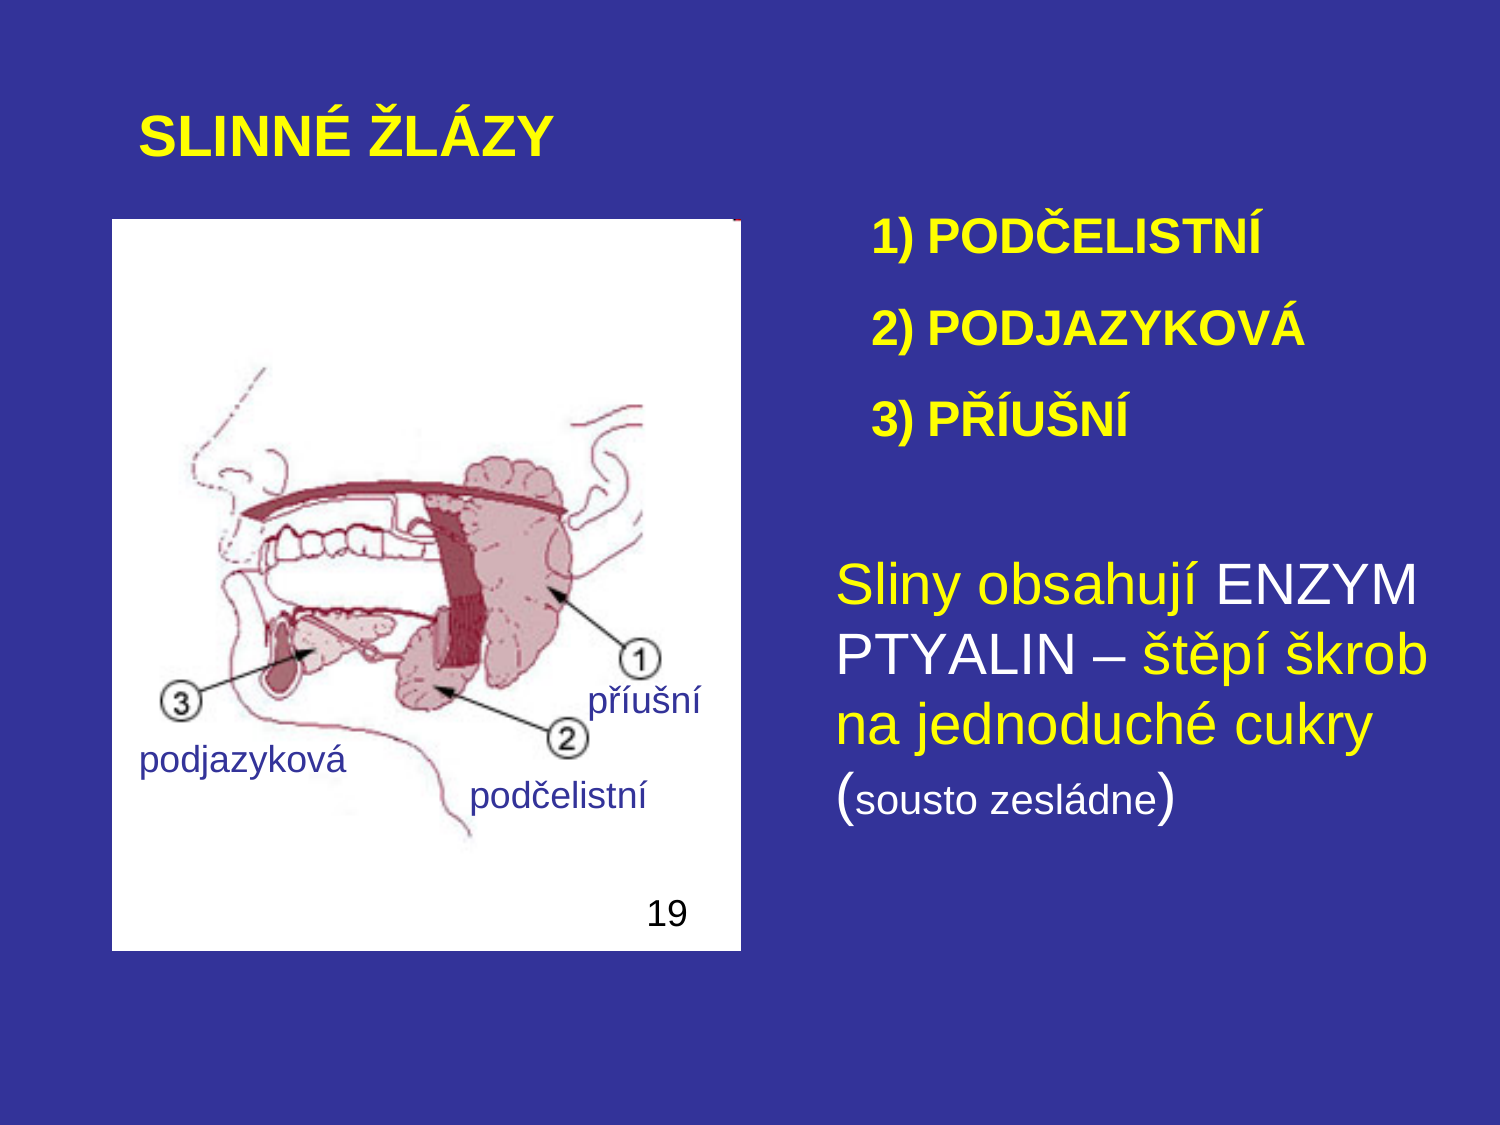

SLINNÉ ŽLÁZY
PODČELISTNÍ
PODJAZYKOVÁ
PŘÍUŠNÍ
Sliny obsahují ENZYM PTYALIN – štěpí škrob na jednoduché cukry (sousto zesládne)
příušní
podjazyková
podčelistní
19